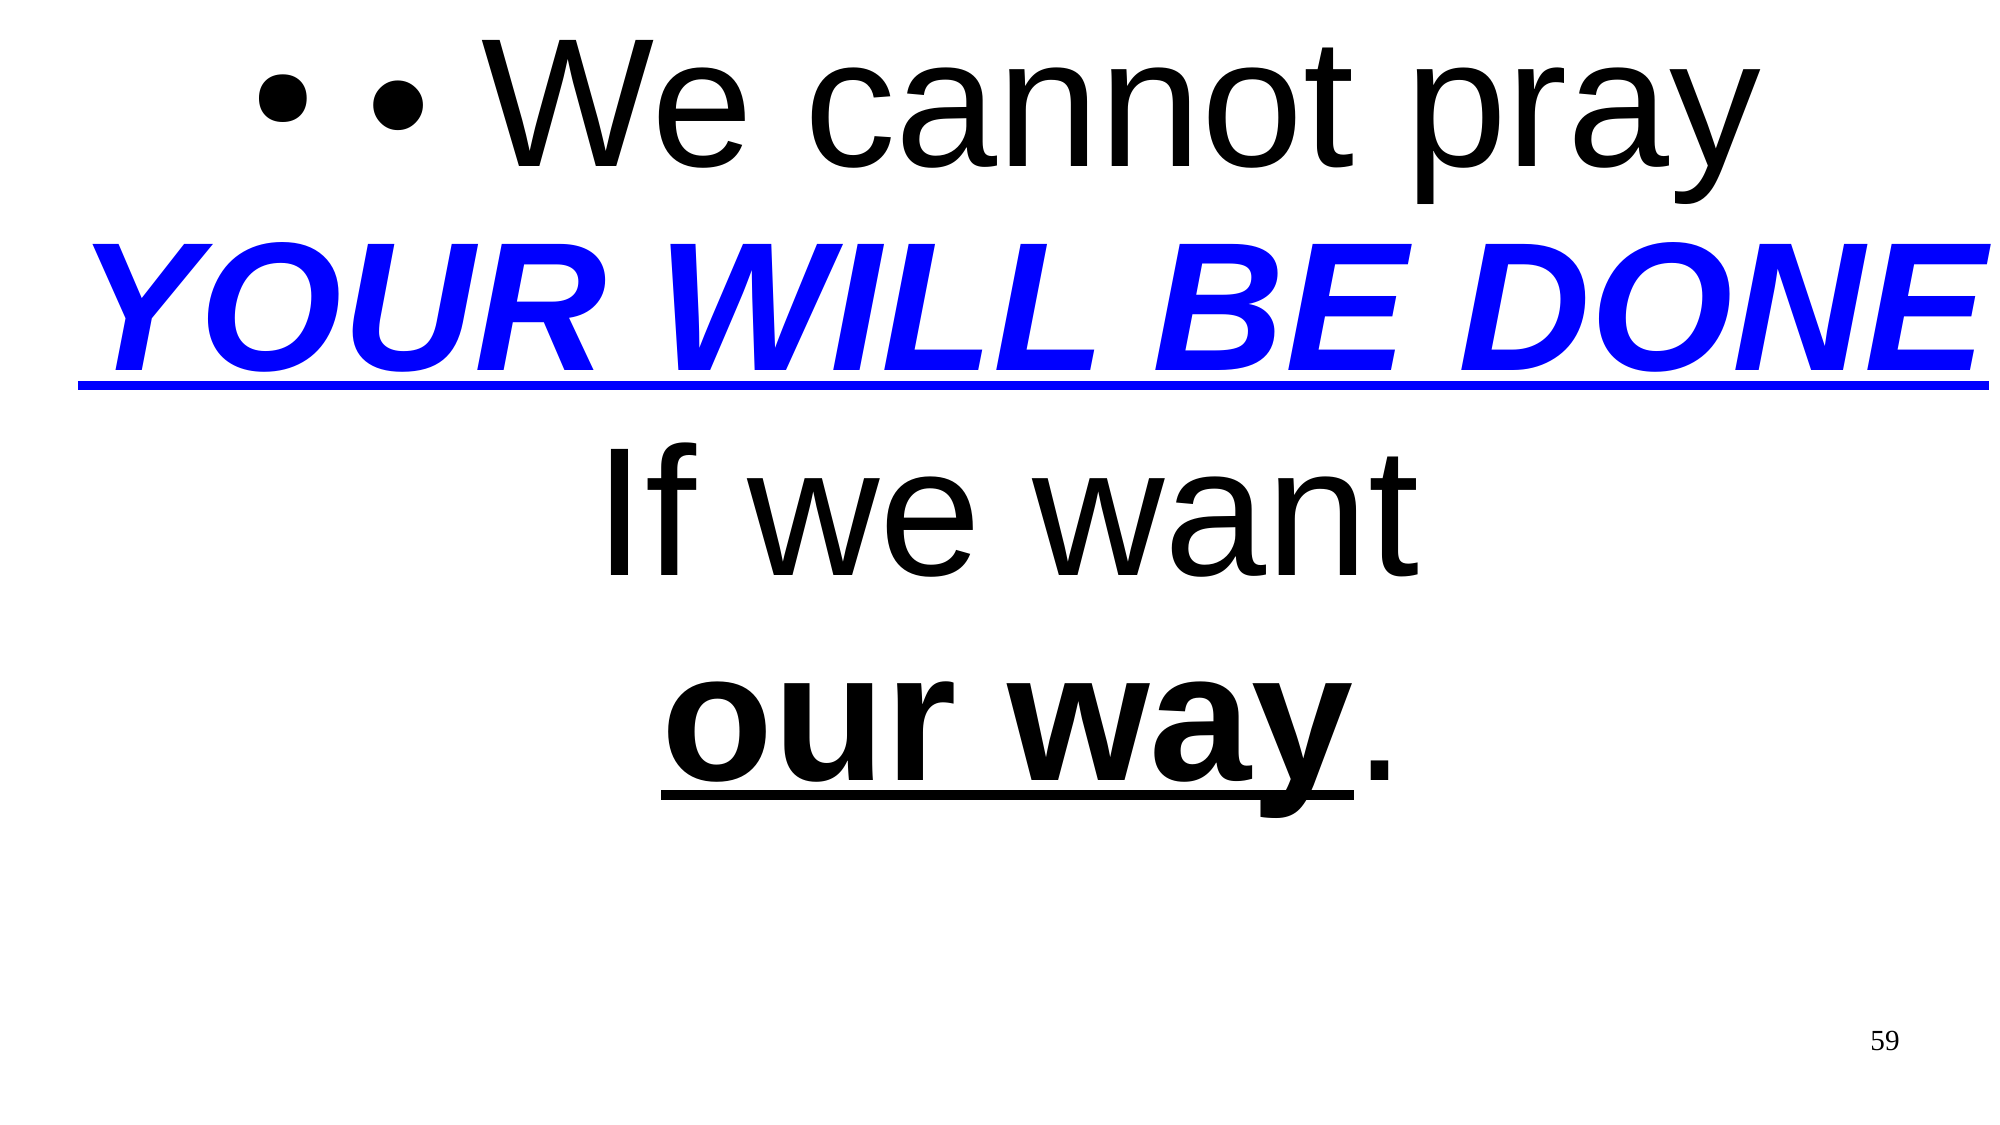

# • We cannot pray YOUR WILL BE DONE If we want our way.
59